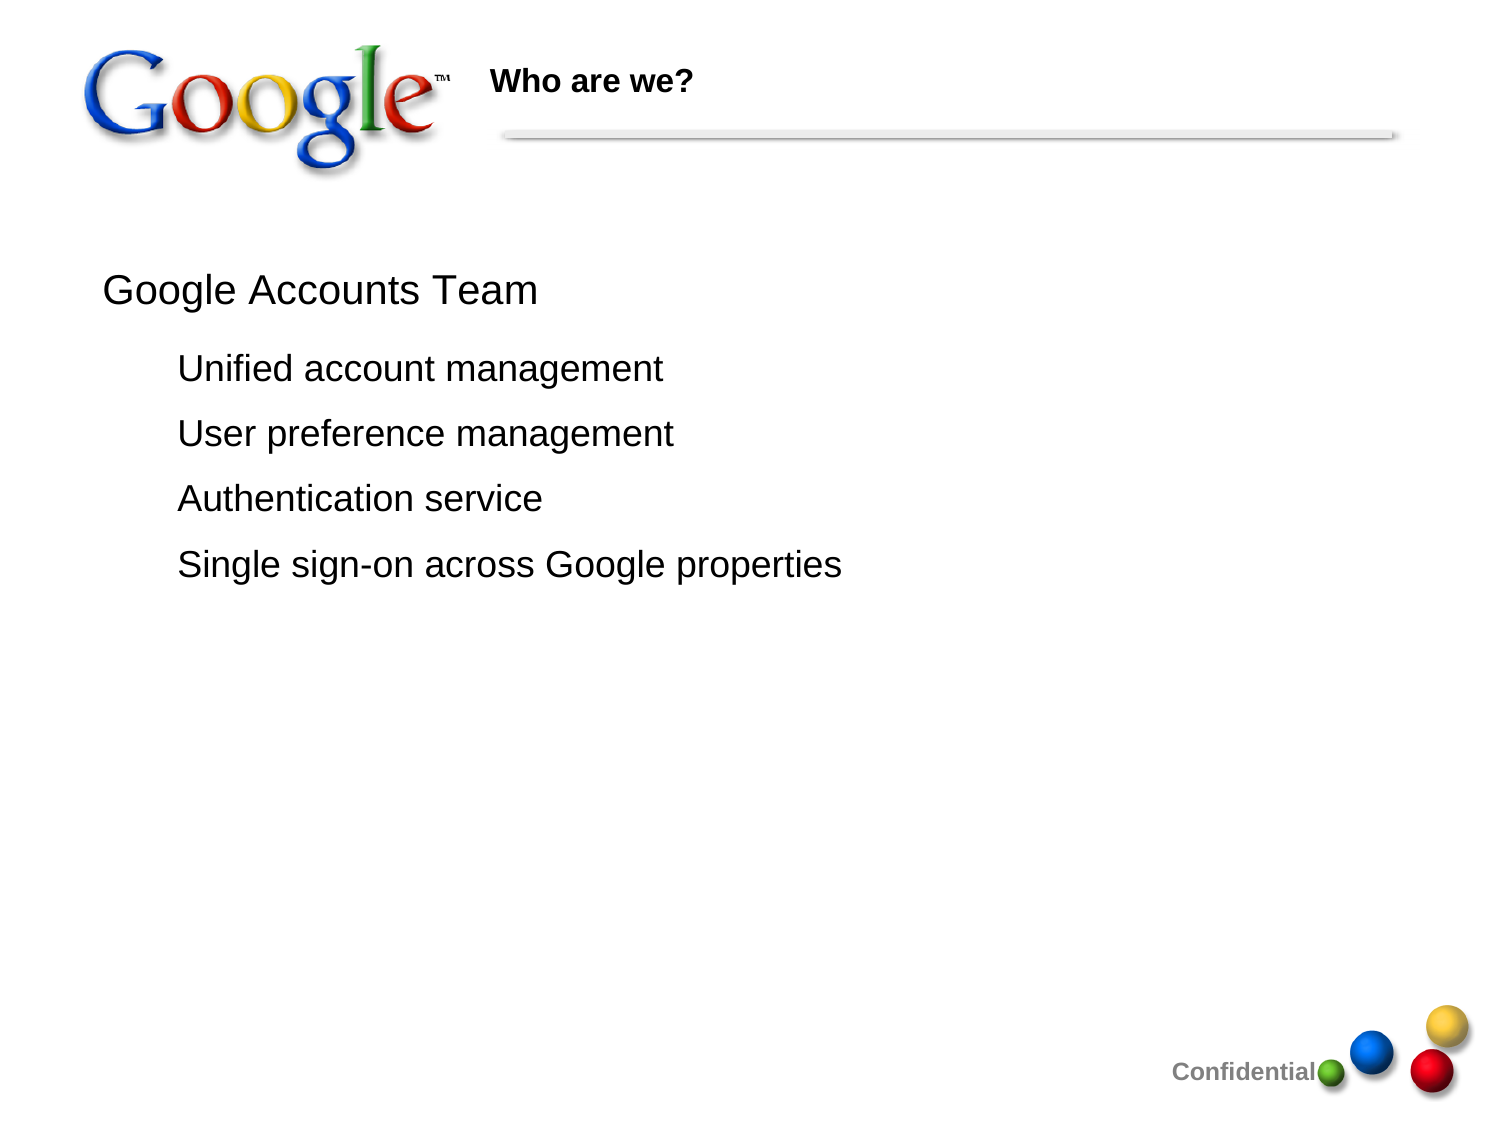

# Who are we?
Google Accounts Team
Unified account management
User preference management
Authentication service
Single sign-on across Google properties